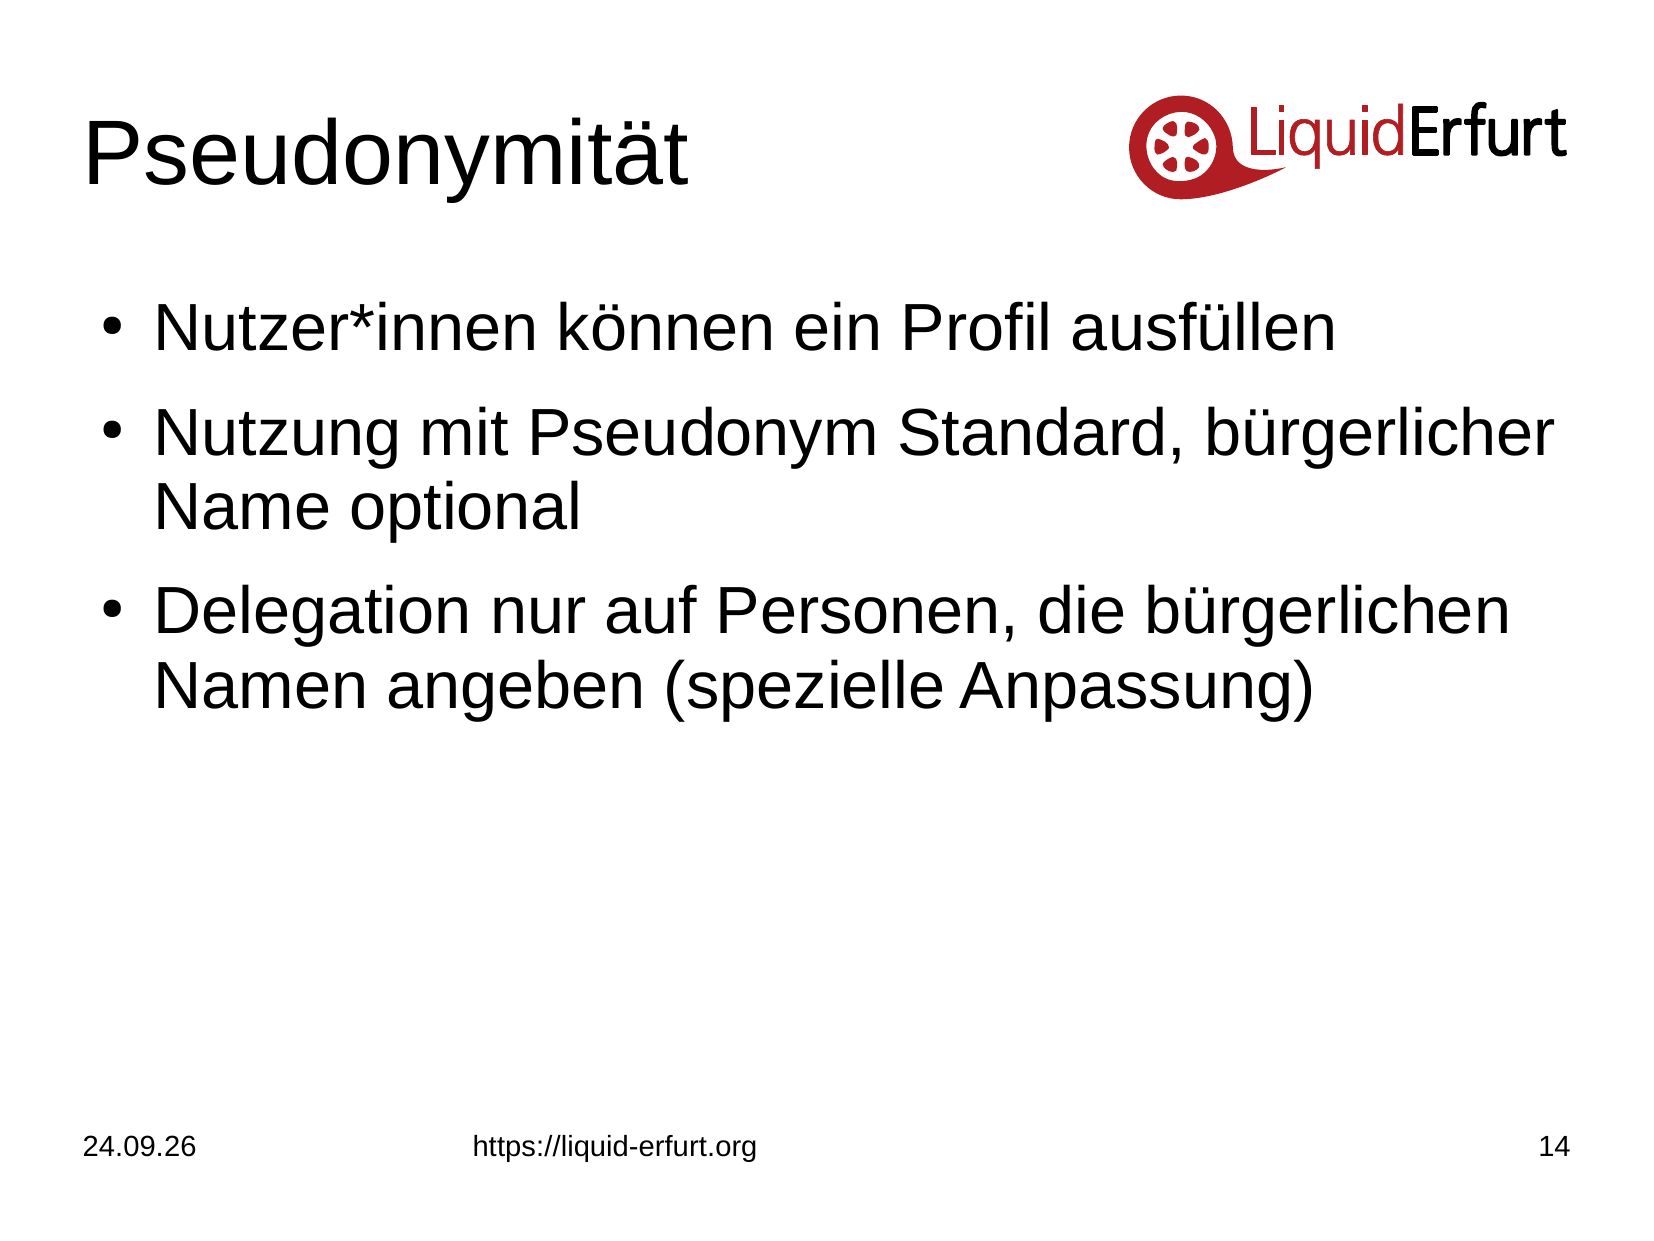

# Pseudonymität
Nutzer*innen können ein Profil ausfüllen
Nutzung mit Pseudonym Standard, bürgerlicher Name optional
Delegation nur auf Personen, die bürgerlichen Namen angeben (spezielle Anpassung)
https://liquid-erfurt.org
14